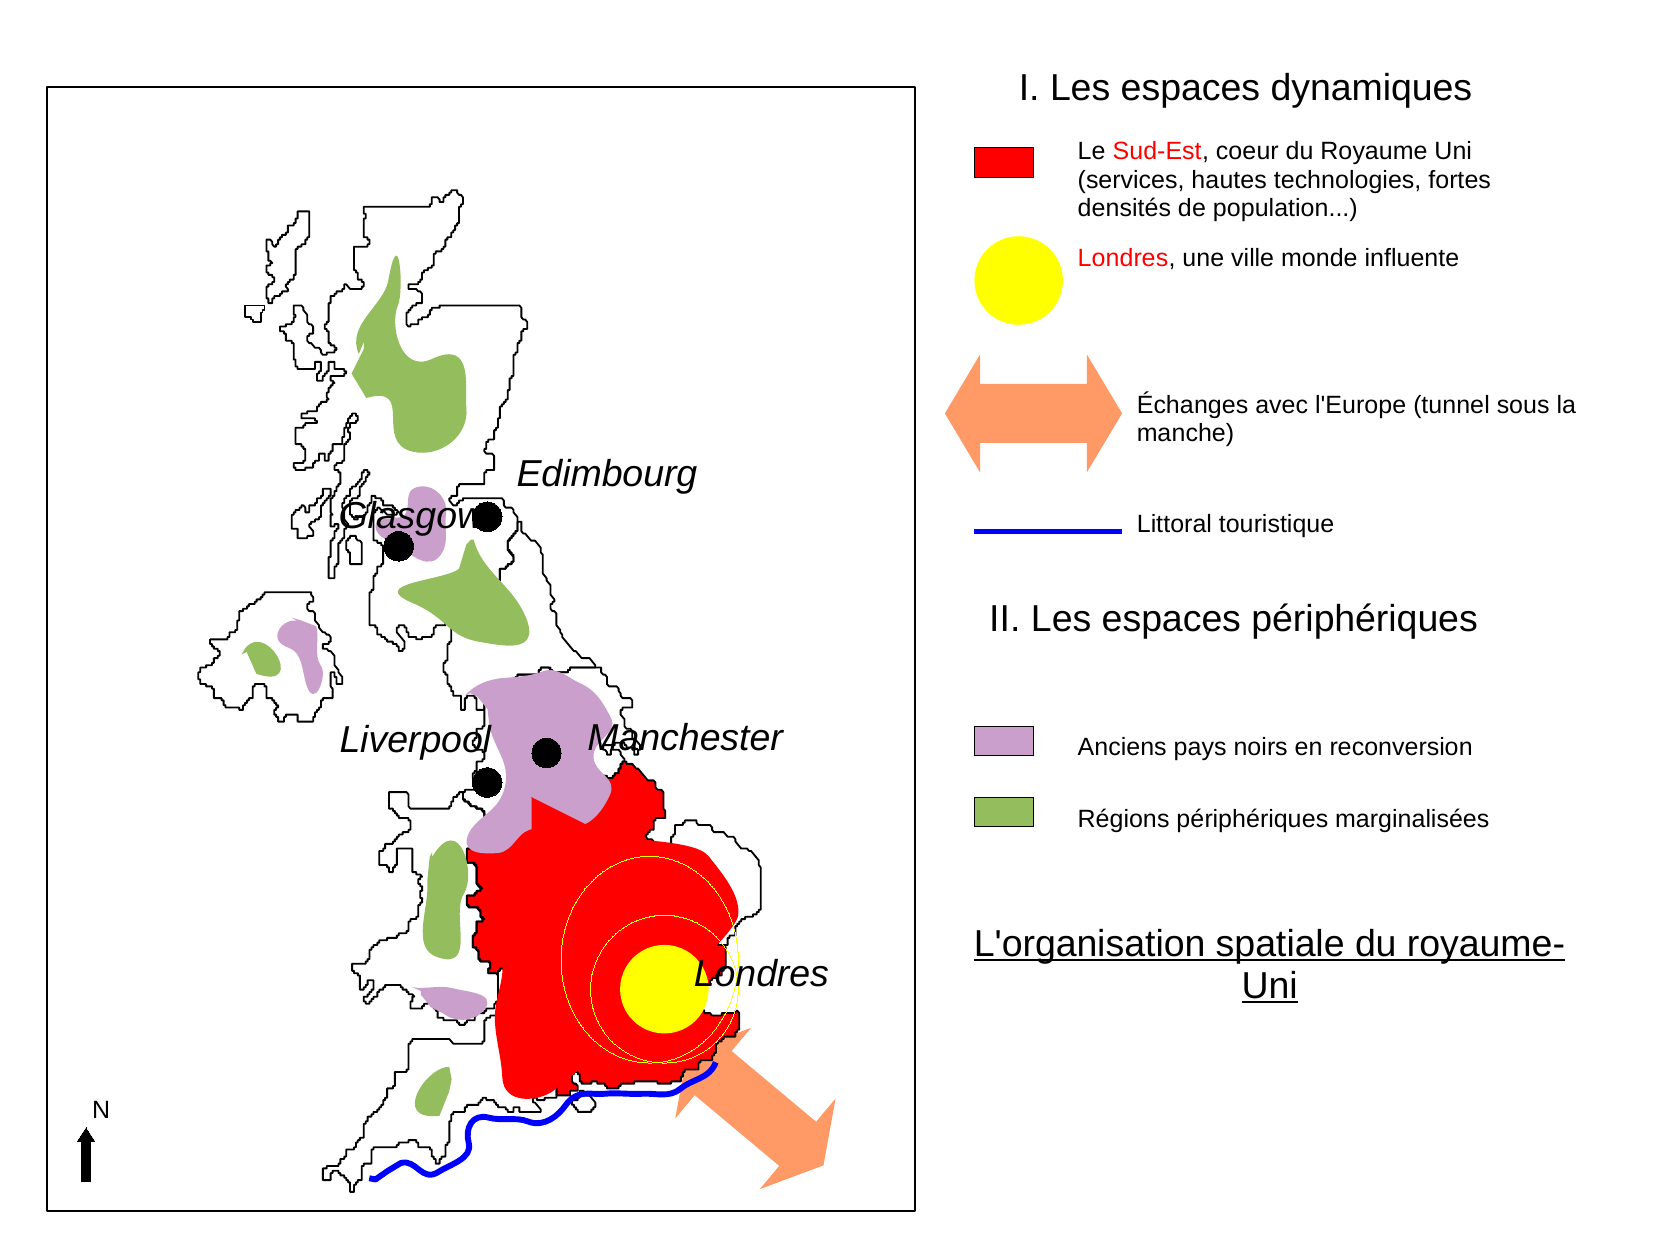

I. Les espaces dynamiques
Le Sud-Est, coeur du Royaume Uni (services, hautes technologies, fortes densités de population...)
Londres, une ville monde influente
Échanges avec l'Europe (tunnel sous la manche)
Edimbourg
Glasgow
Littoral touristique
II. Les espaces périphériques
Manchester
Liverpool
Anciens pays noirs en reconversion
Régions périphériques marginalisées
L'organisation spatiale du royaume-Uni
Londres
N